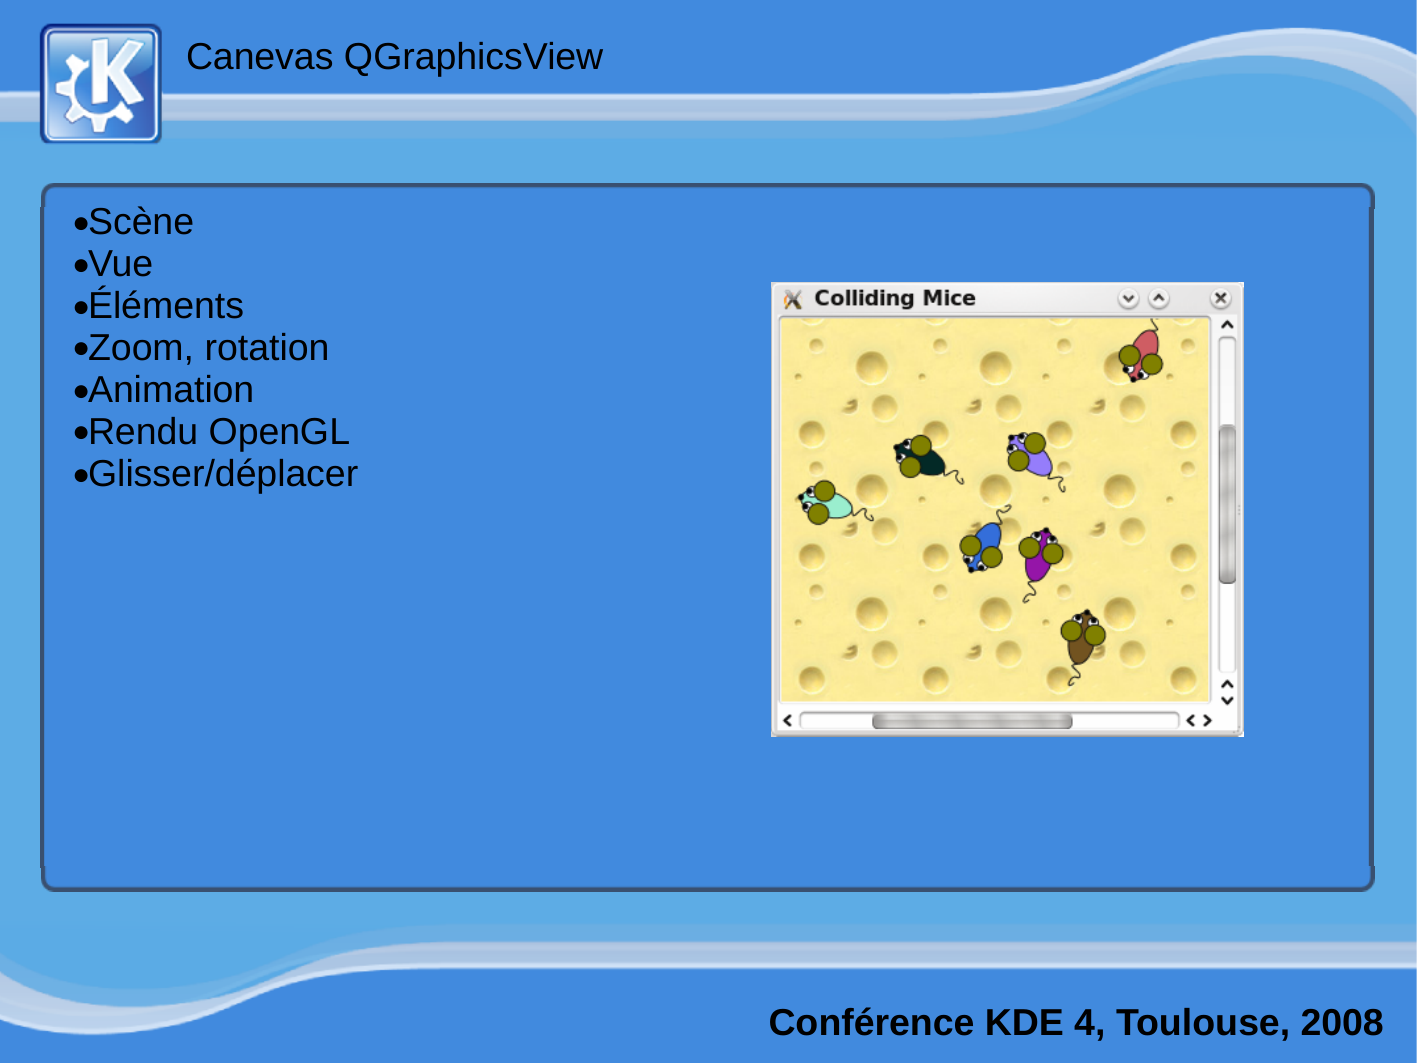

Canevas QGraphicsView
Scène
Vue
Éléments
Zoom, rotation
Animation
Rendu OpenGL
Glisser/déplacer